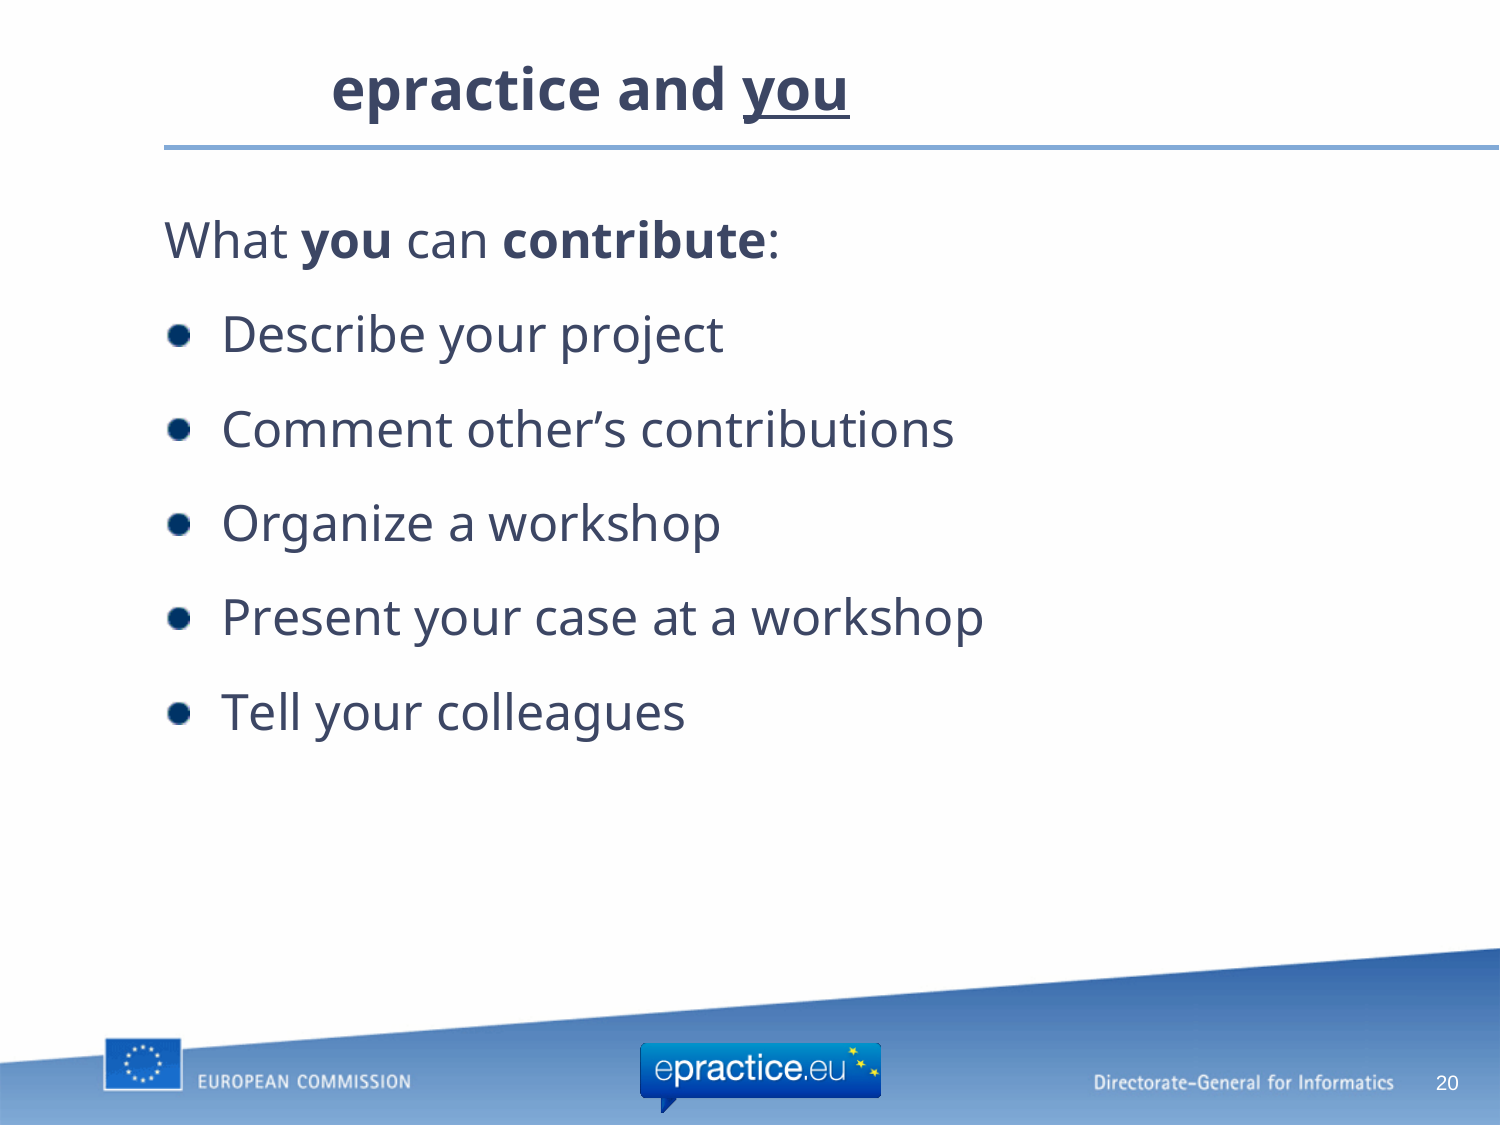

# epractice and you
What you can contribute:
Describe your project
Comment other’s contributions
Organize a workshop
Present your case at a workshop
Tell your colleagues